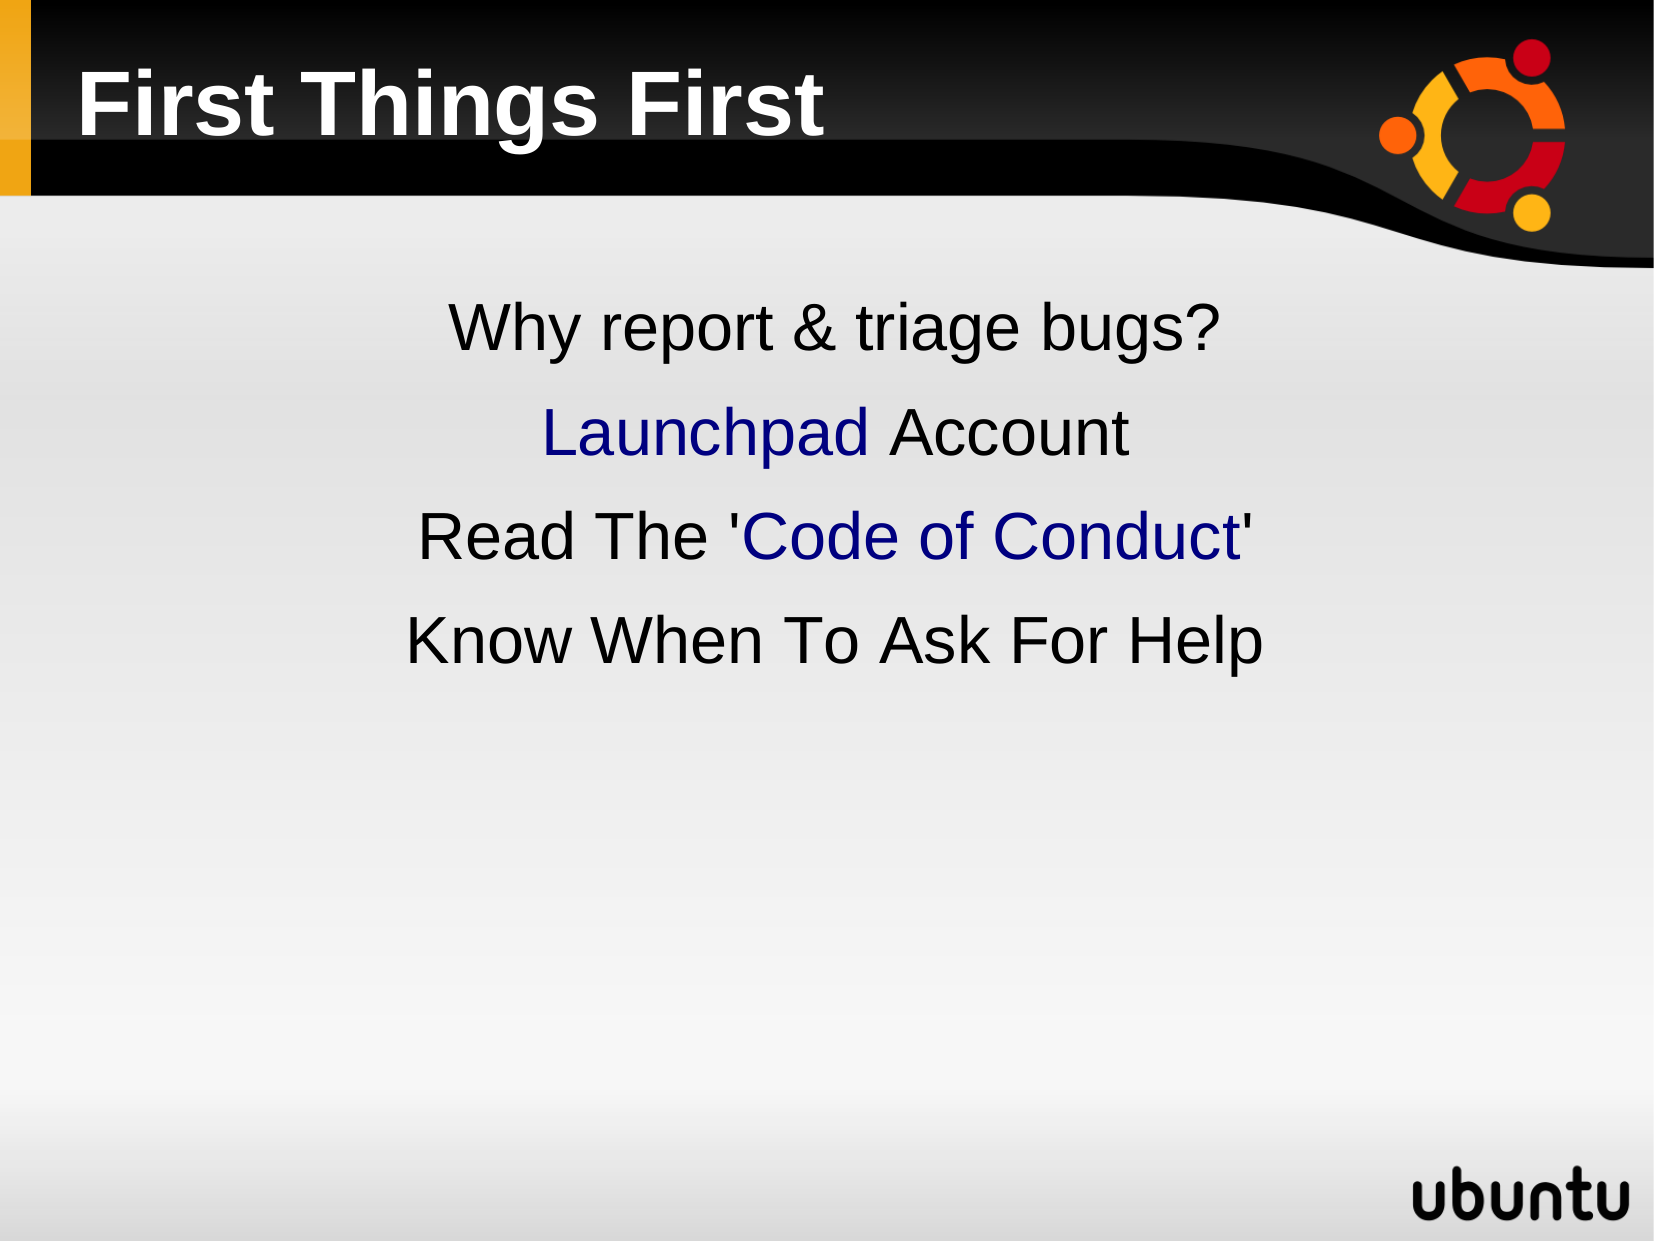

# First Things First
Why report & triage bugs?
Launchpad Account
Read The 'Code of Conduct'
Know When To Ask For Help